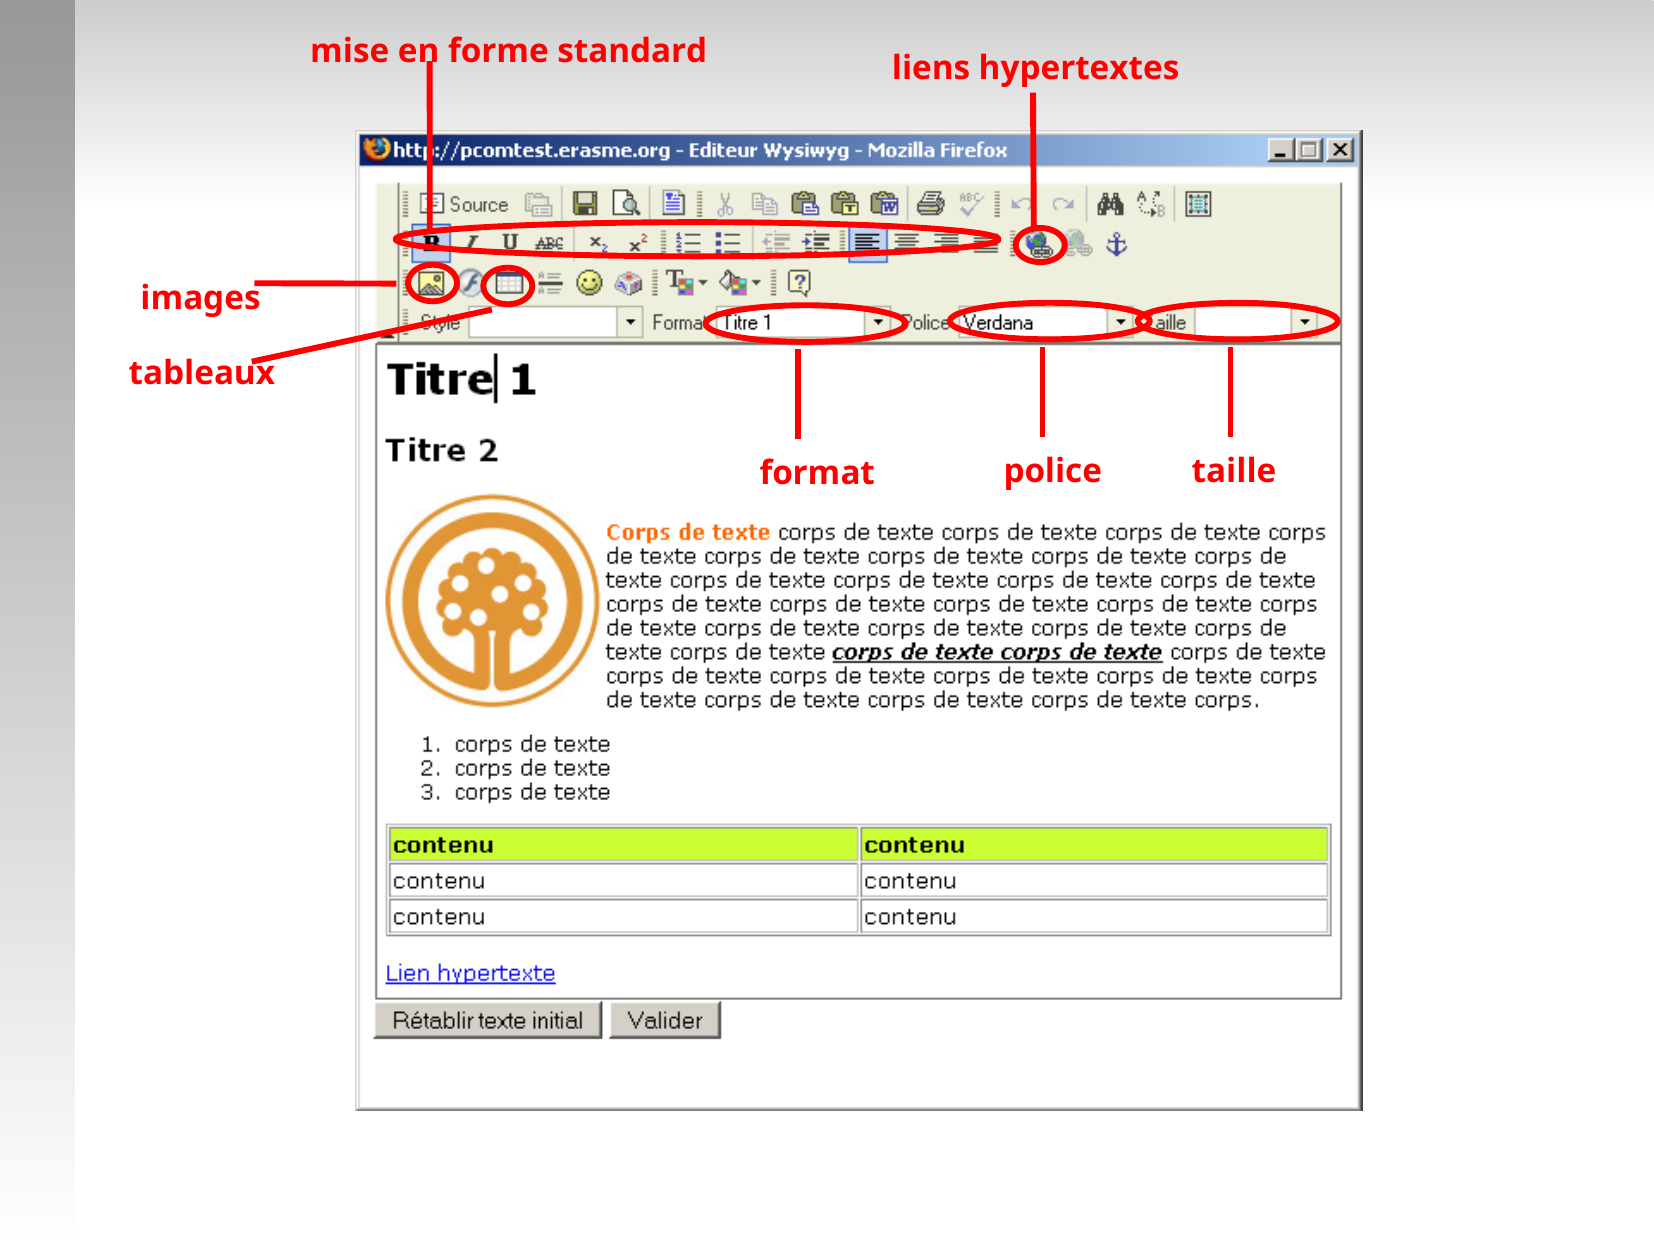

mise en forme standard
liens hypertextes
images
tableaux
police
taille
format